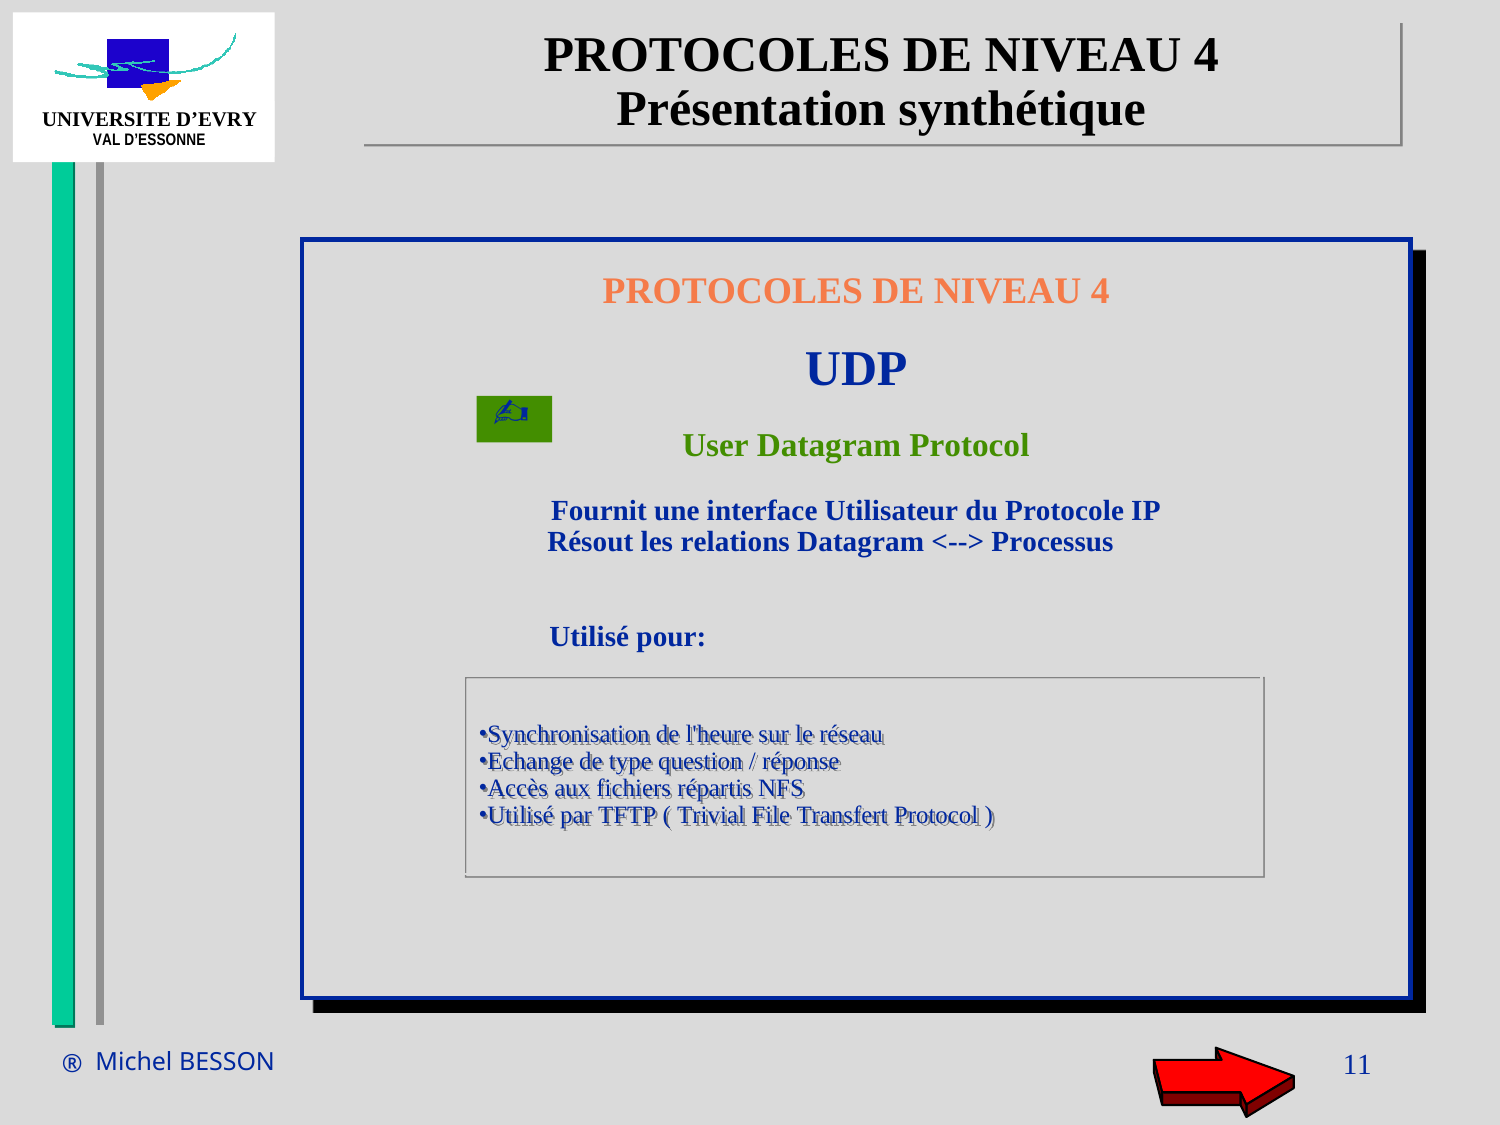

PROTOCOLES DE NIVEAU 4
Présentation synthétique
PROTOCOLES DE NIVEAU 4
UDP
User Datagram Protocol
Fournit une interface Utilisateur du Protocole IP
Résout les relations Datagram <--> Processus
Utilisé pour:
Synchronisation de l'heure sur le réseau
Echange de type question / réponse
Accès aux fichiers répartis NFS
Utilisé par TFTP ( Trivial File Transfert Protocol )
<date/time> Michel BESSON